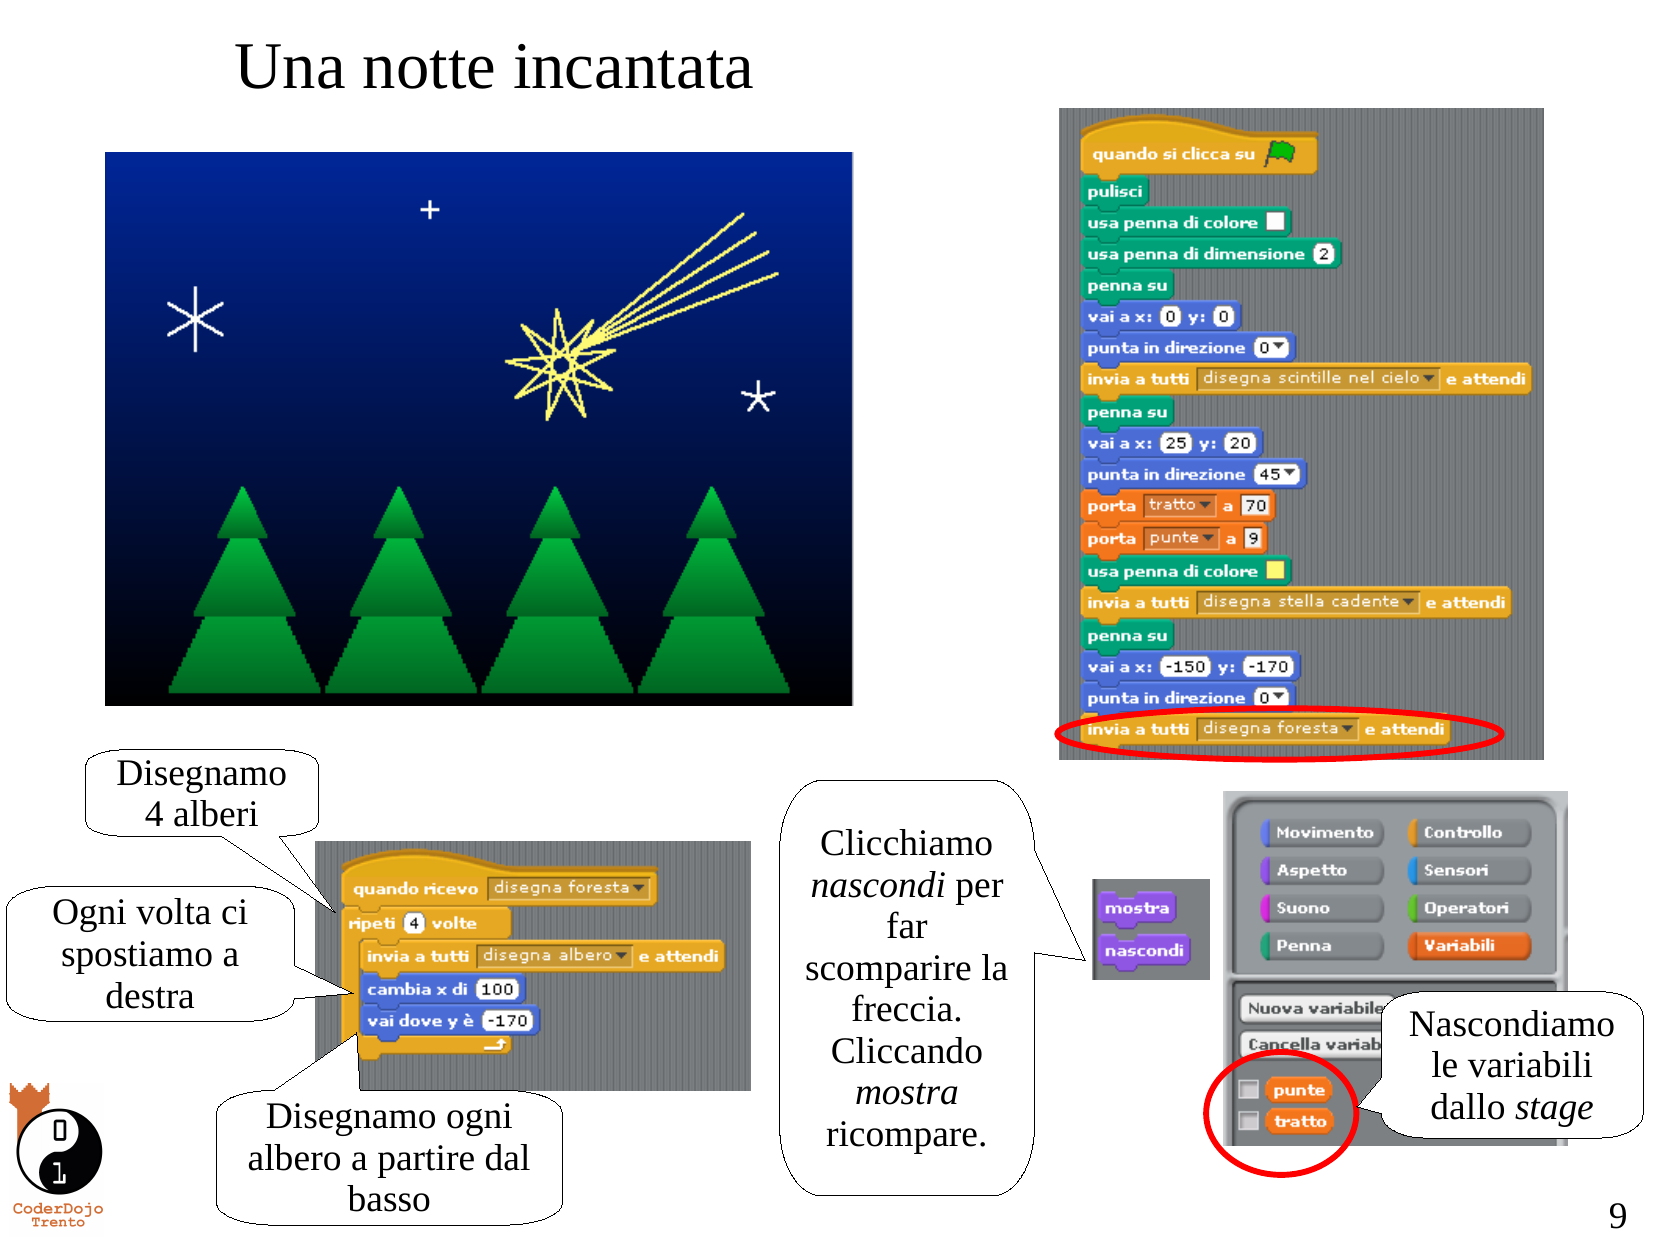

Una notte incantata
Disegnamo 4 alberi
Ogni volta ci spostiamo a destra
Disegnamo ogni albero a partire dal basso
Clicchiamo nascondi per far scomparire la freccia. Cliccando mostra ricompare.
Nascondiamo le variabili dallo stage
9